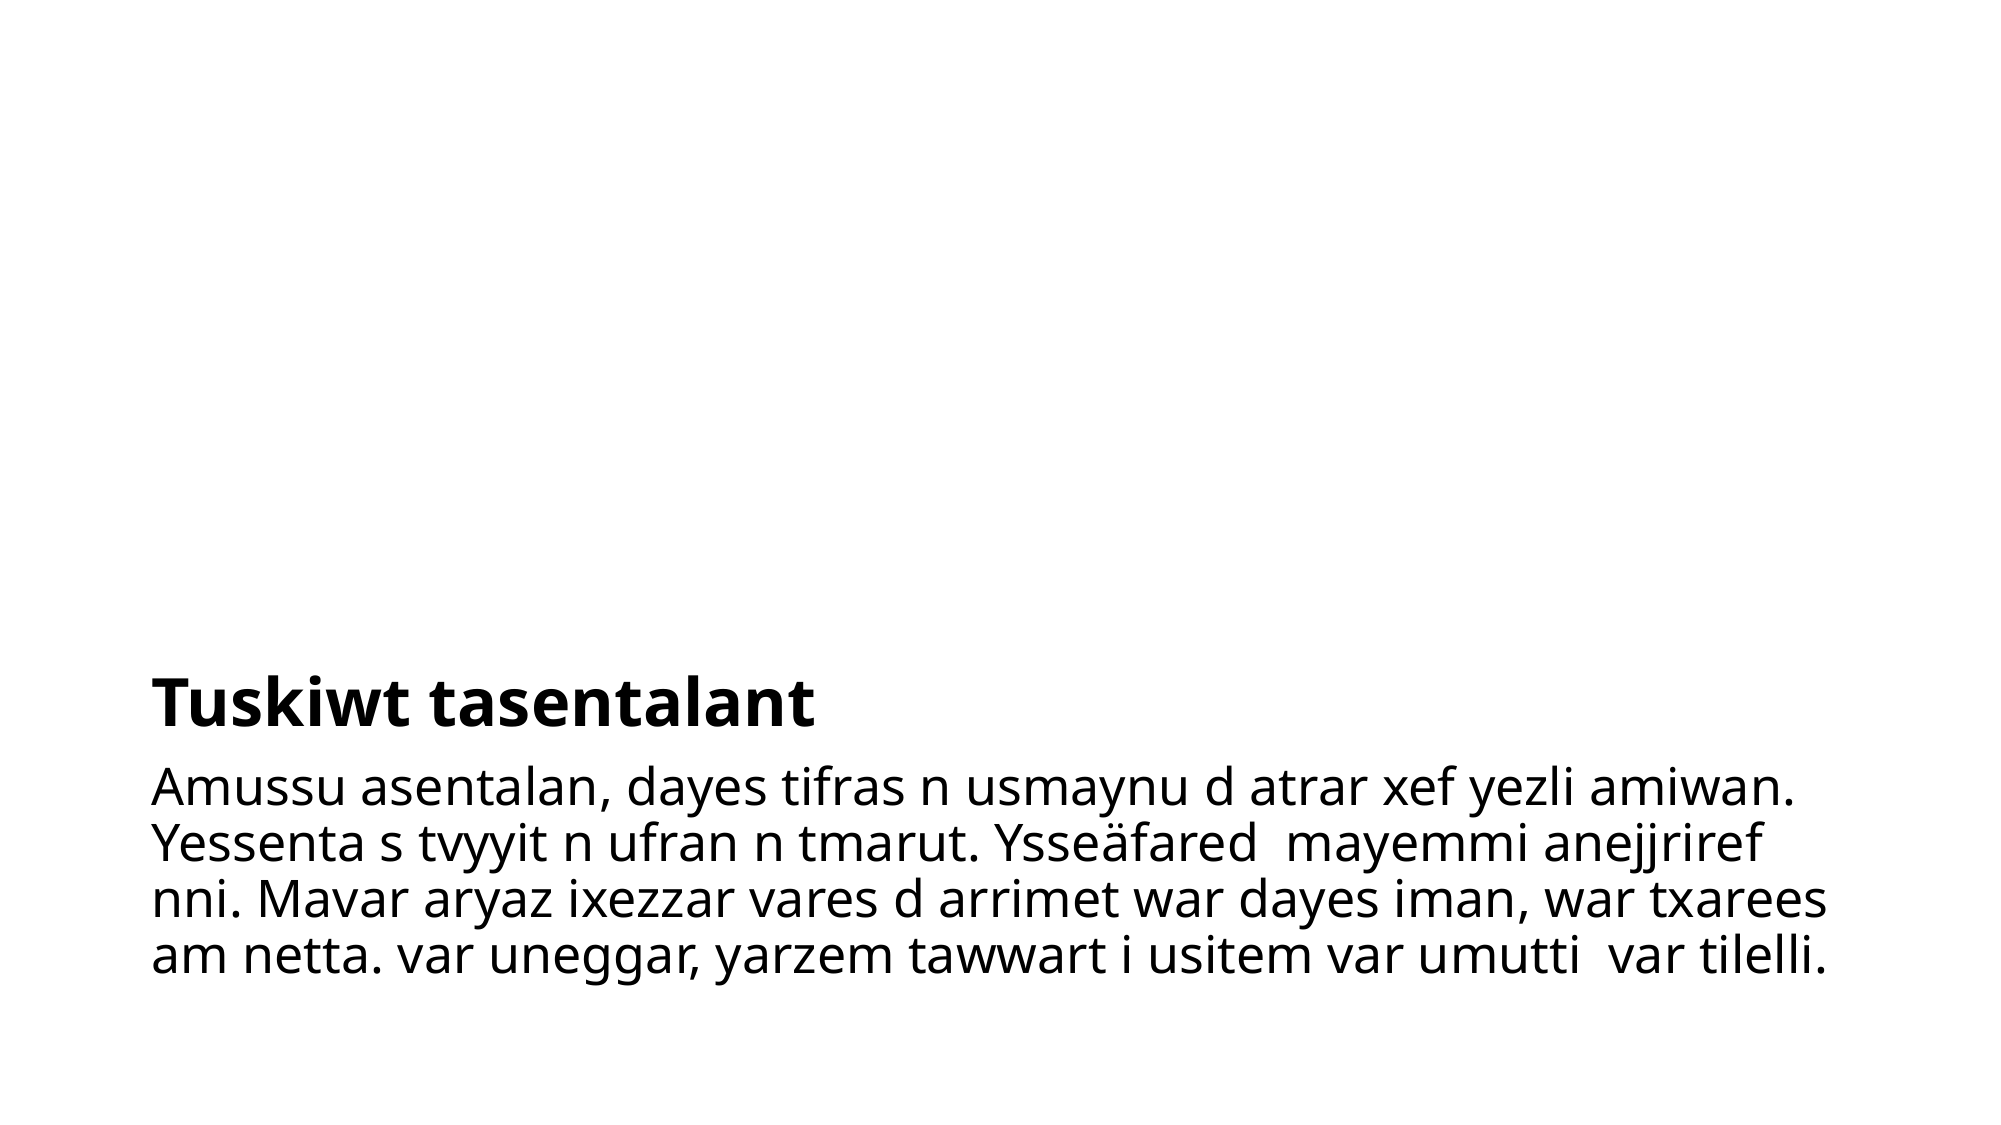

# Tuskiwt tasentalant
Amussu asentalan, dayes tifras n usmaynu d atrar xef yezli amiwan. Yessenta s tvyyit n ufran n tmarut. Ysseäfared mayemmi anejjriref nni. Mavar aryaz ixezzar vares d arrimet war dayes iman, war txarees am netta. var uneggar, yarzem tawwart i usitem var umutti var tilelli.